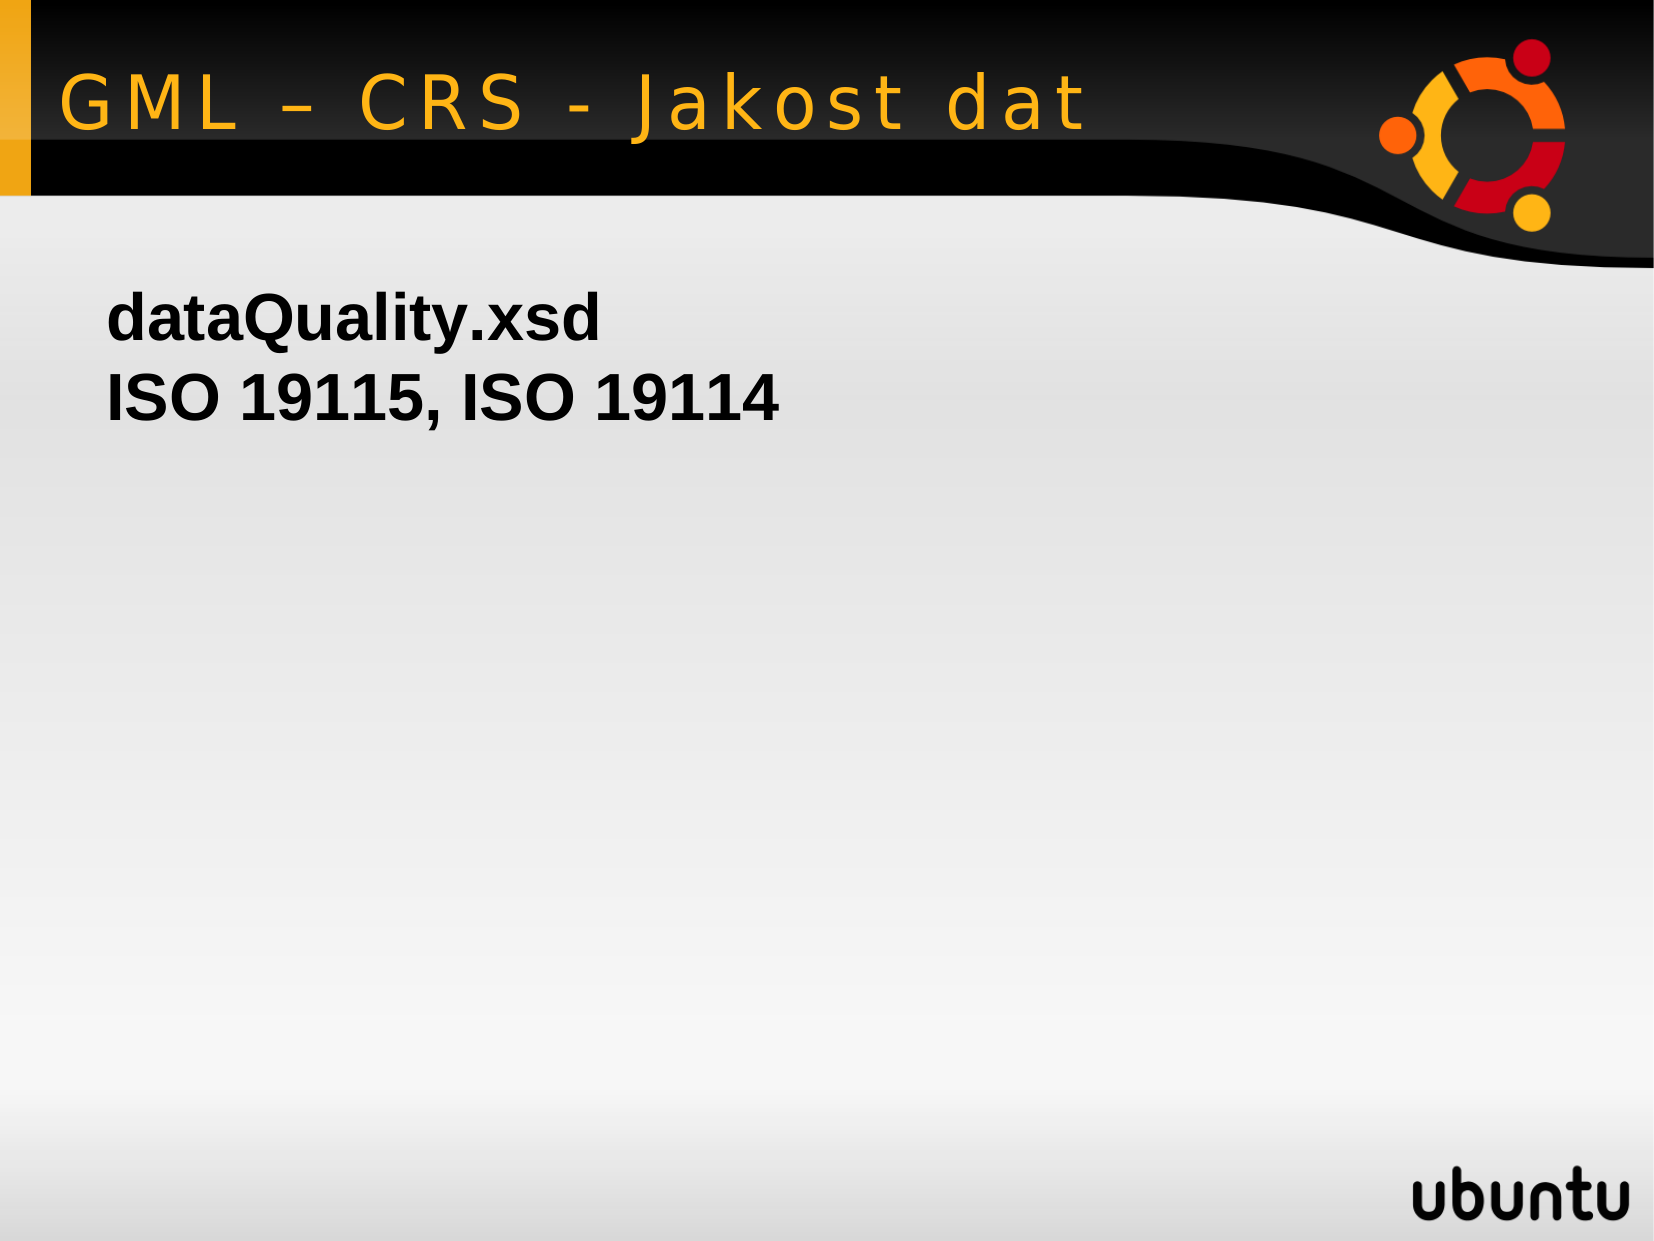

# GML – CRS - Jakost dat
dataQuality.xsd
ISO 19115, ISO 19114